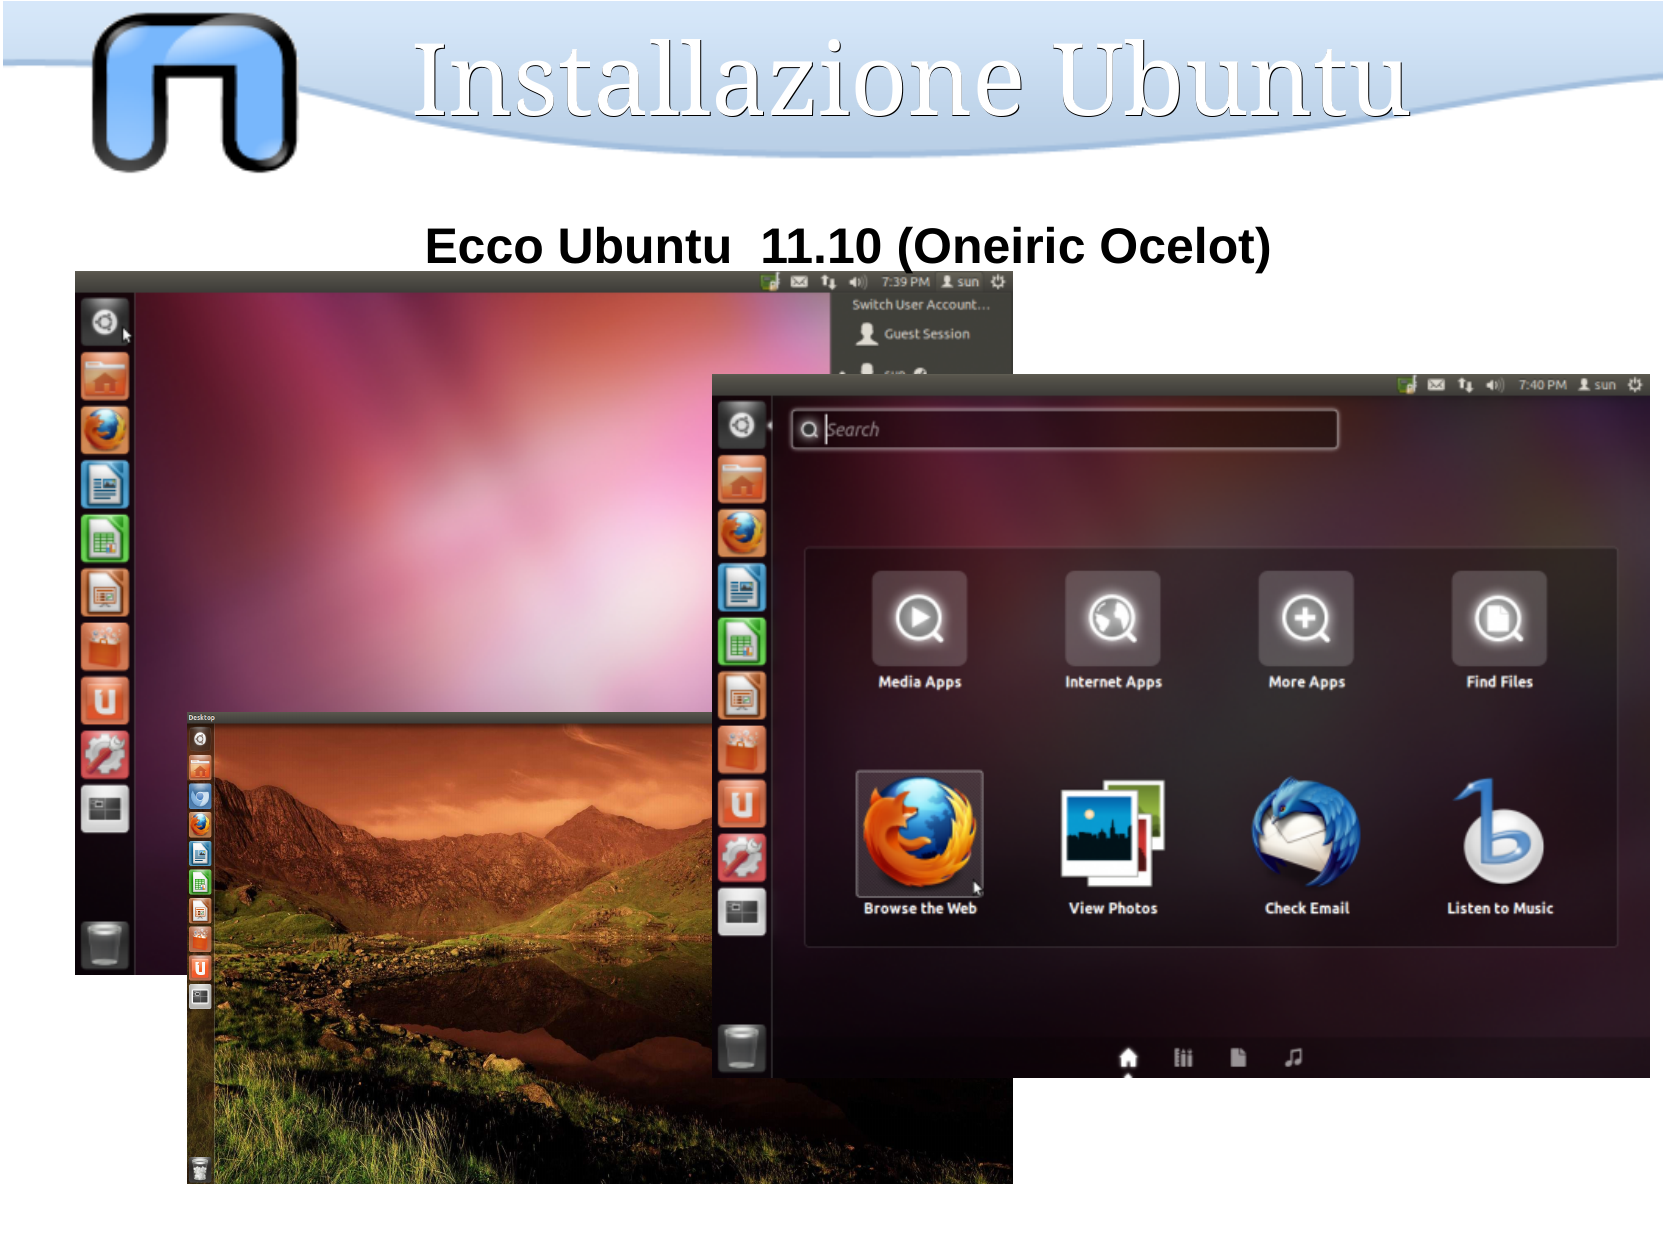

Installazione Ubuntu
# Ecco Ubuntu 11.10 (Oneiric Ocelot)